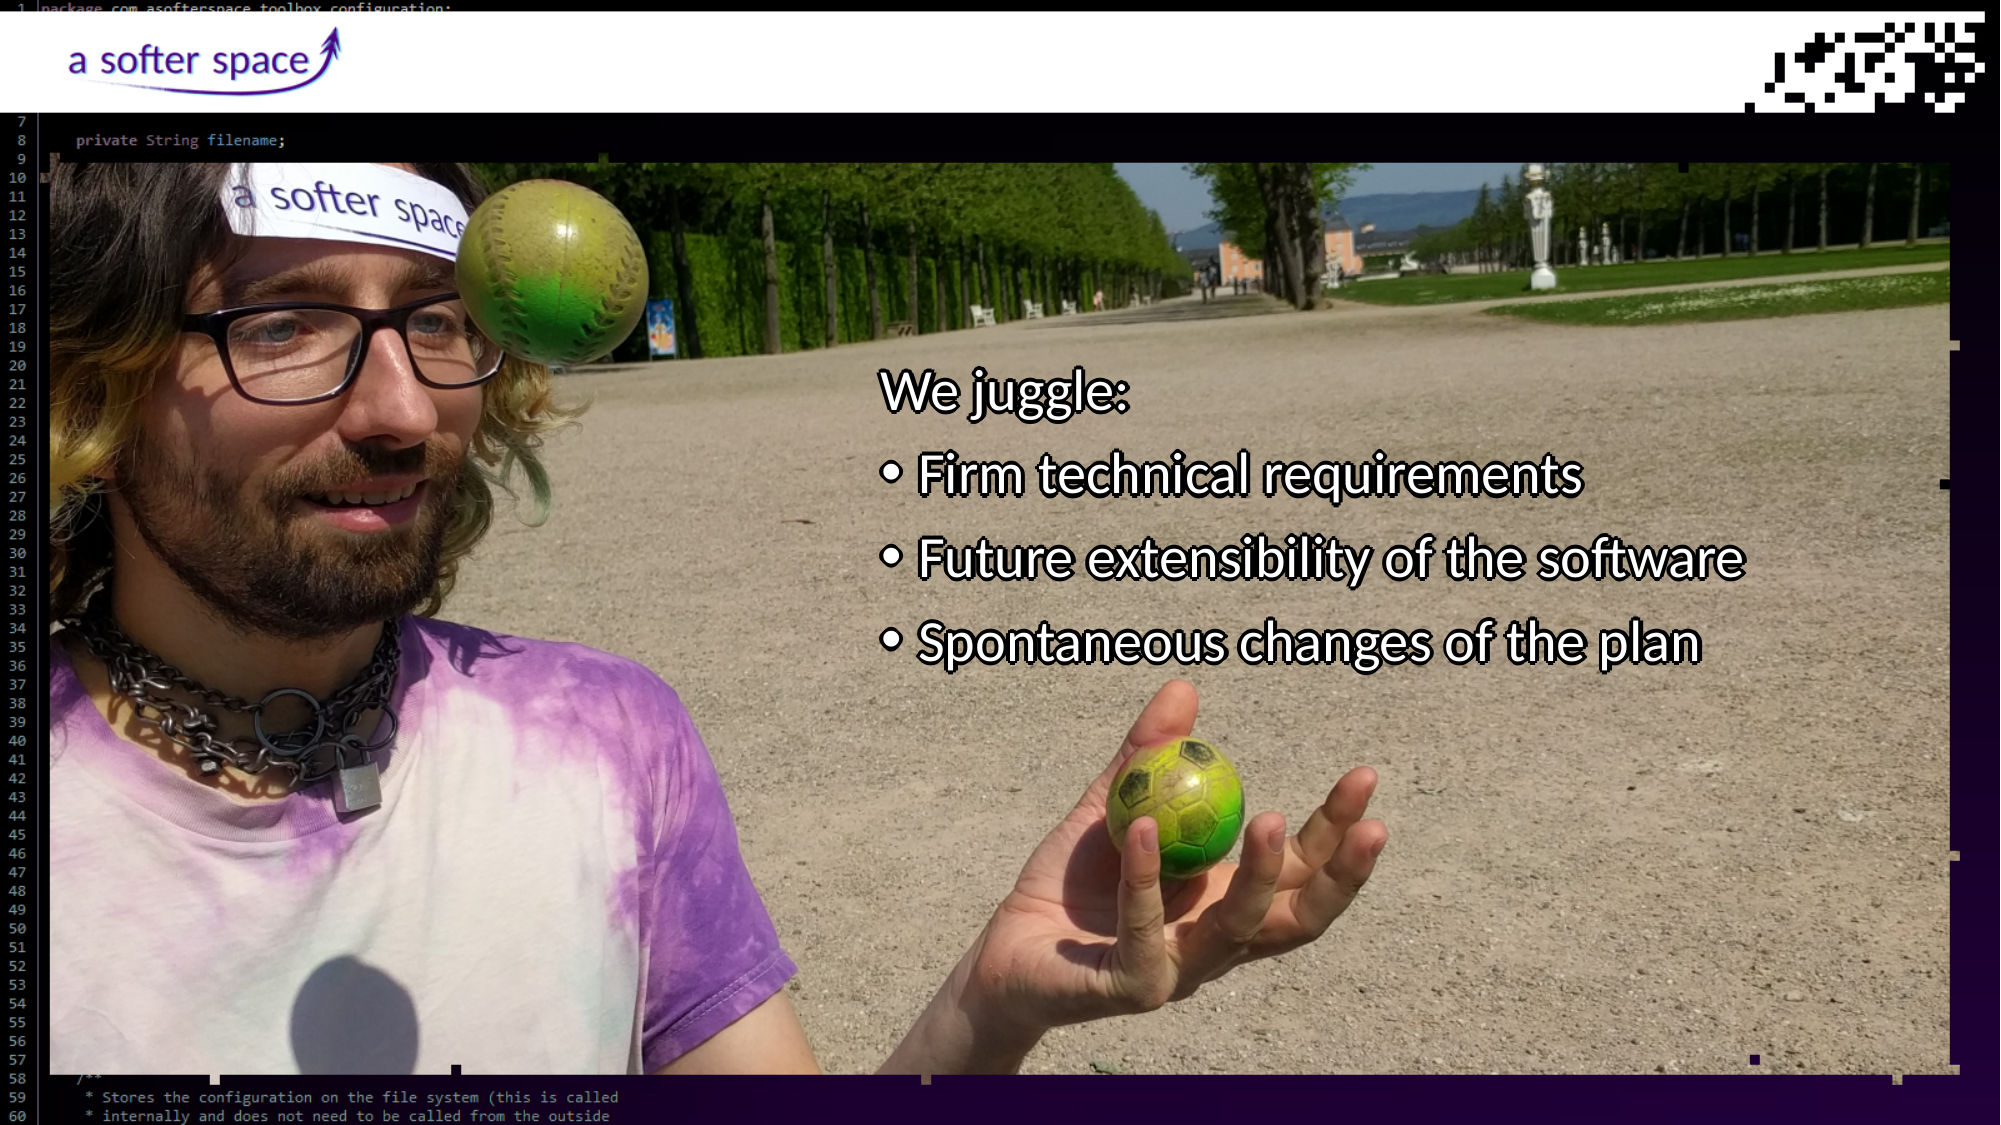

We juggle:
Firm technical requirements
Future extensibility of the software
Spontaneous changes of the plan
We juggle:
Firm technical requirements
Future extensibility of the software
Spontaneous changes of the plan
We juggle:
Firm technical requirements
Future extensibility of the software
Spontaneous changes of the plan
We juggle:
Firm technical requirements
Future extensibility of the software
Spontaneous changes of the plan
We juggle:
Firm technical requirements
Future extensibility of the software
Spontaneous changes of the plan
We juggle:
Firm technical requirements
Future extensibility of the software
Spontaneous changes of the plan
We juggle:
Firm technical requirements
Future extensibility of the software
Spontaneous changes of the plan
We juggle:
Firm technical requirements
Future extensibility of the software
Spontaneous changes of the plan
We juggle:
Firm technical requirements
Future extensibility of the software
Spontaneous changes of the plan
We juggle:
Firm technical requirements
Future extensibility of the software
Spontaneous changes of the plan
We juggle:
Firm technical requirements
Future extensibility of the software
Spontaneous changes of the plan
We juggle:
Firm technical requirements
Future extensibility of the software
Spontaneous changes of the plan
We juggle:
Firm technical requirements
Future extensibility of the software
Spontaneous changes of the plan